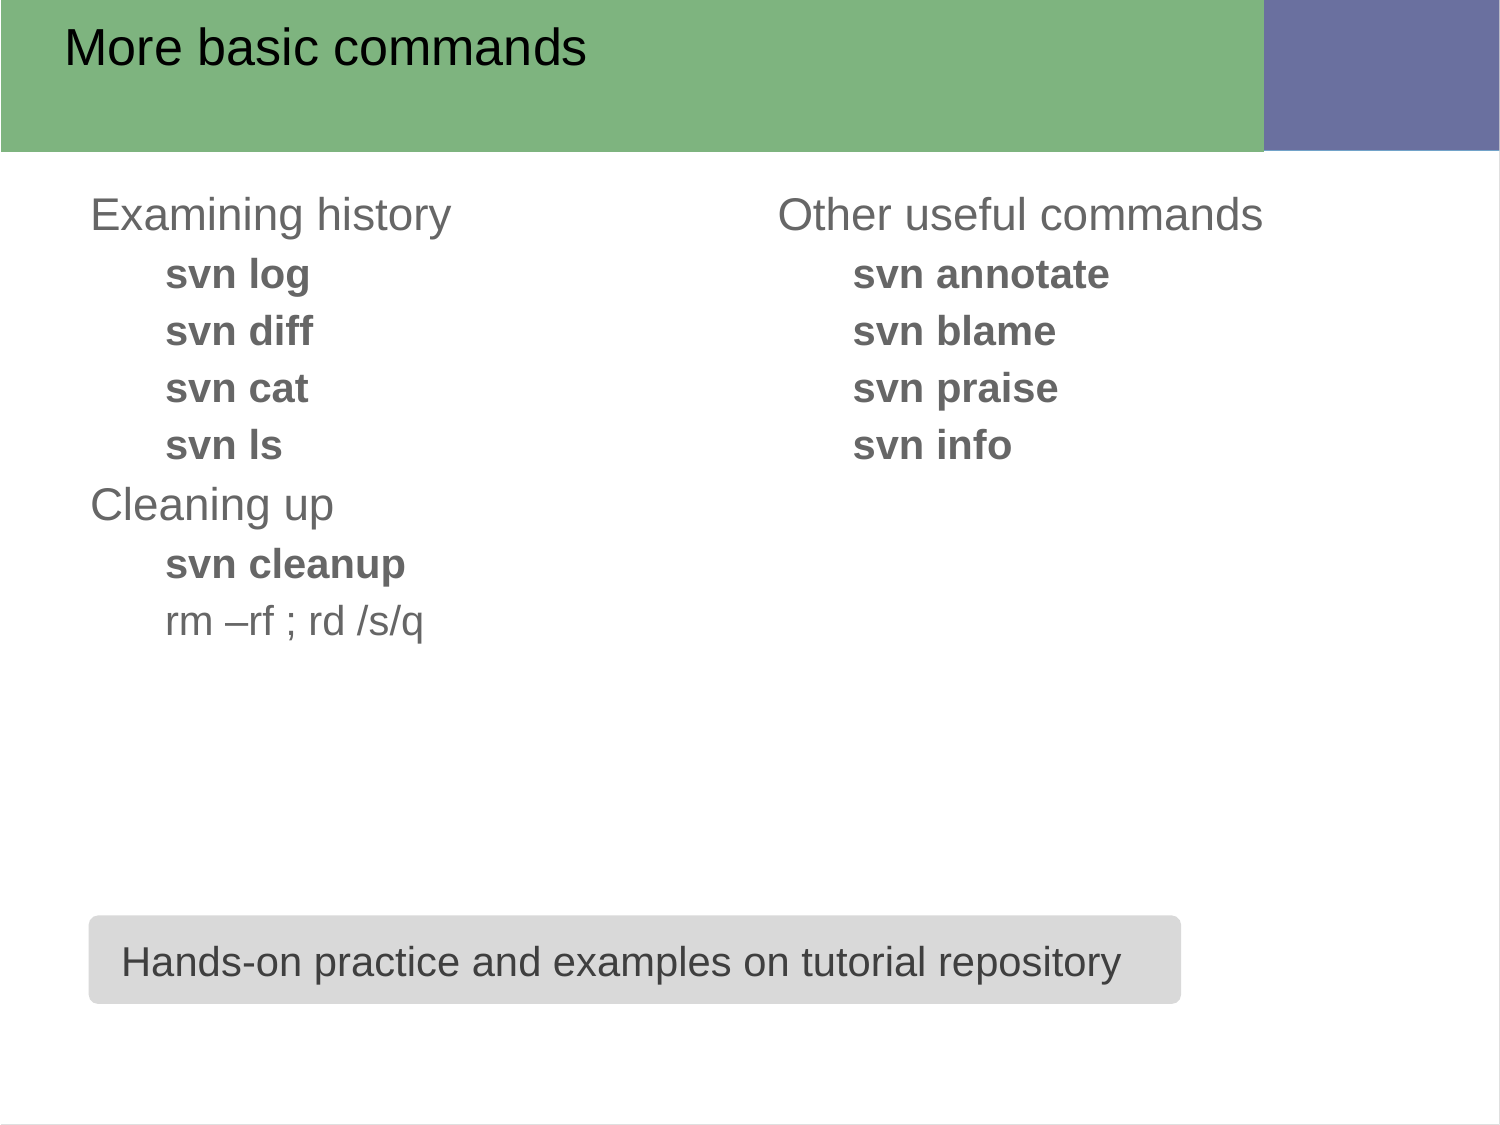

# More basic commands
Examining history
svn log
svn diff
svn cat
svn ls
Cleaning up
svn cleanup
rm –rf ; rd /s/q
Other useful commands
svn annotate
svn blame
svn praise
svn info
Hands-on practice and examples on tutorial repository